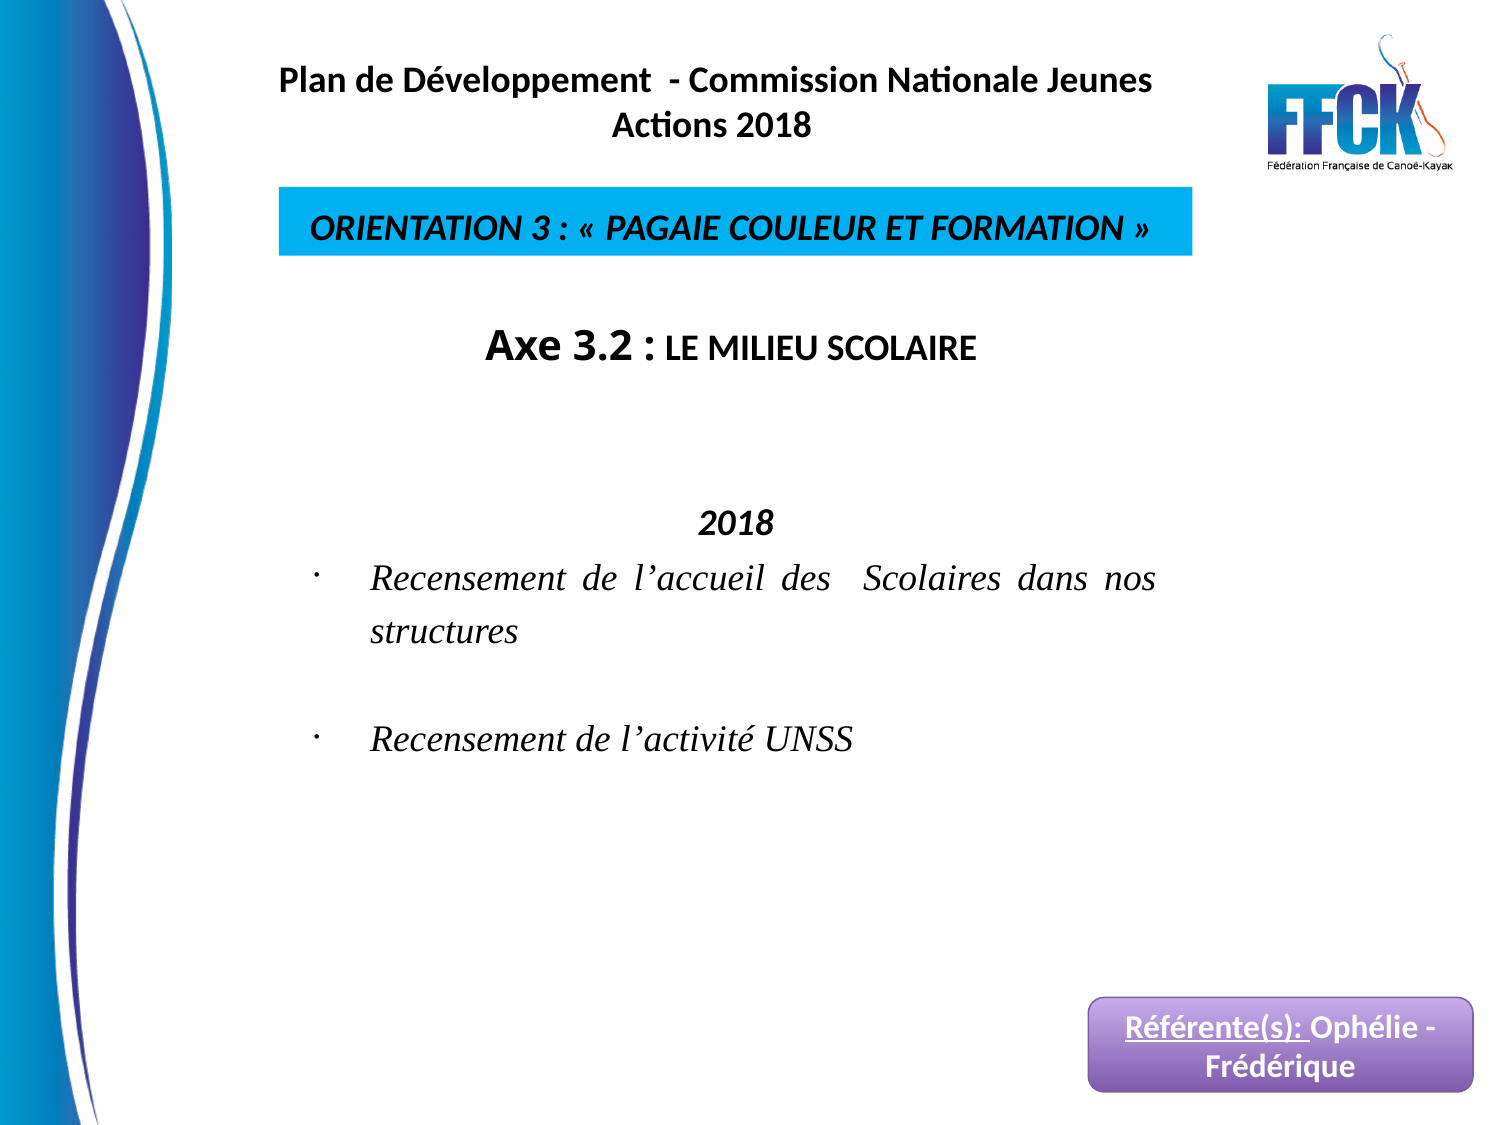

Plan de Développement - Commission Nationale Jeunes
Actions 2018
ORIENTATION 3 : « PAGAIE COULEUR ET FORMATION »
Axe 3.2 : LE MILIEU SCOLAIRE
2018
Recensement de l’accueil des Scolaires dans nos structures
Recensement de l’activité UNSS
Référente(s): Ophélie - Frédérique